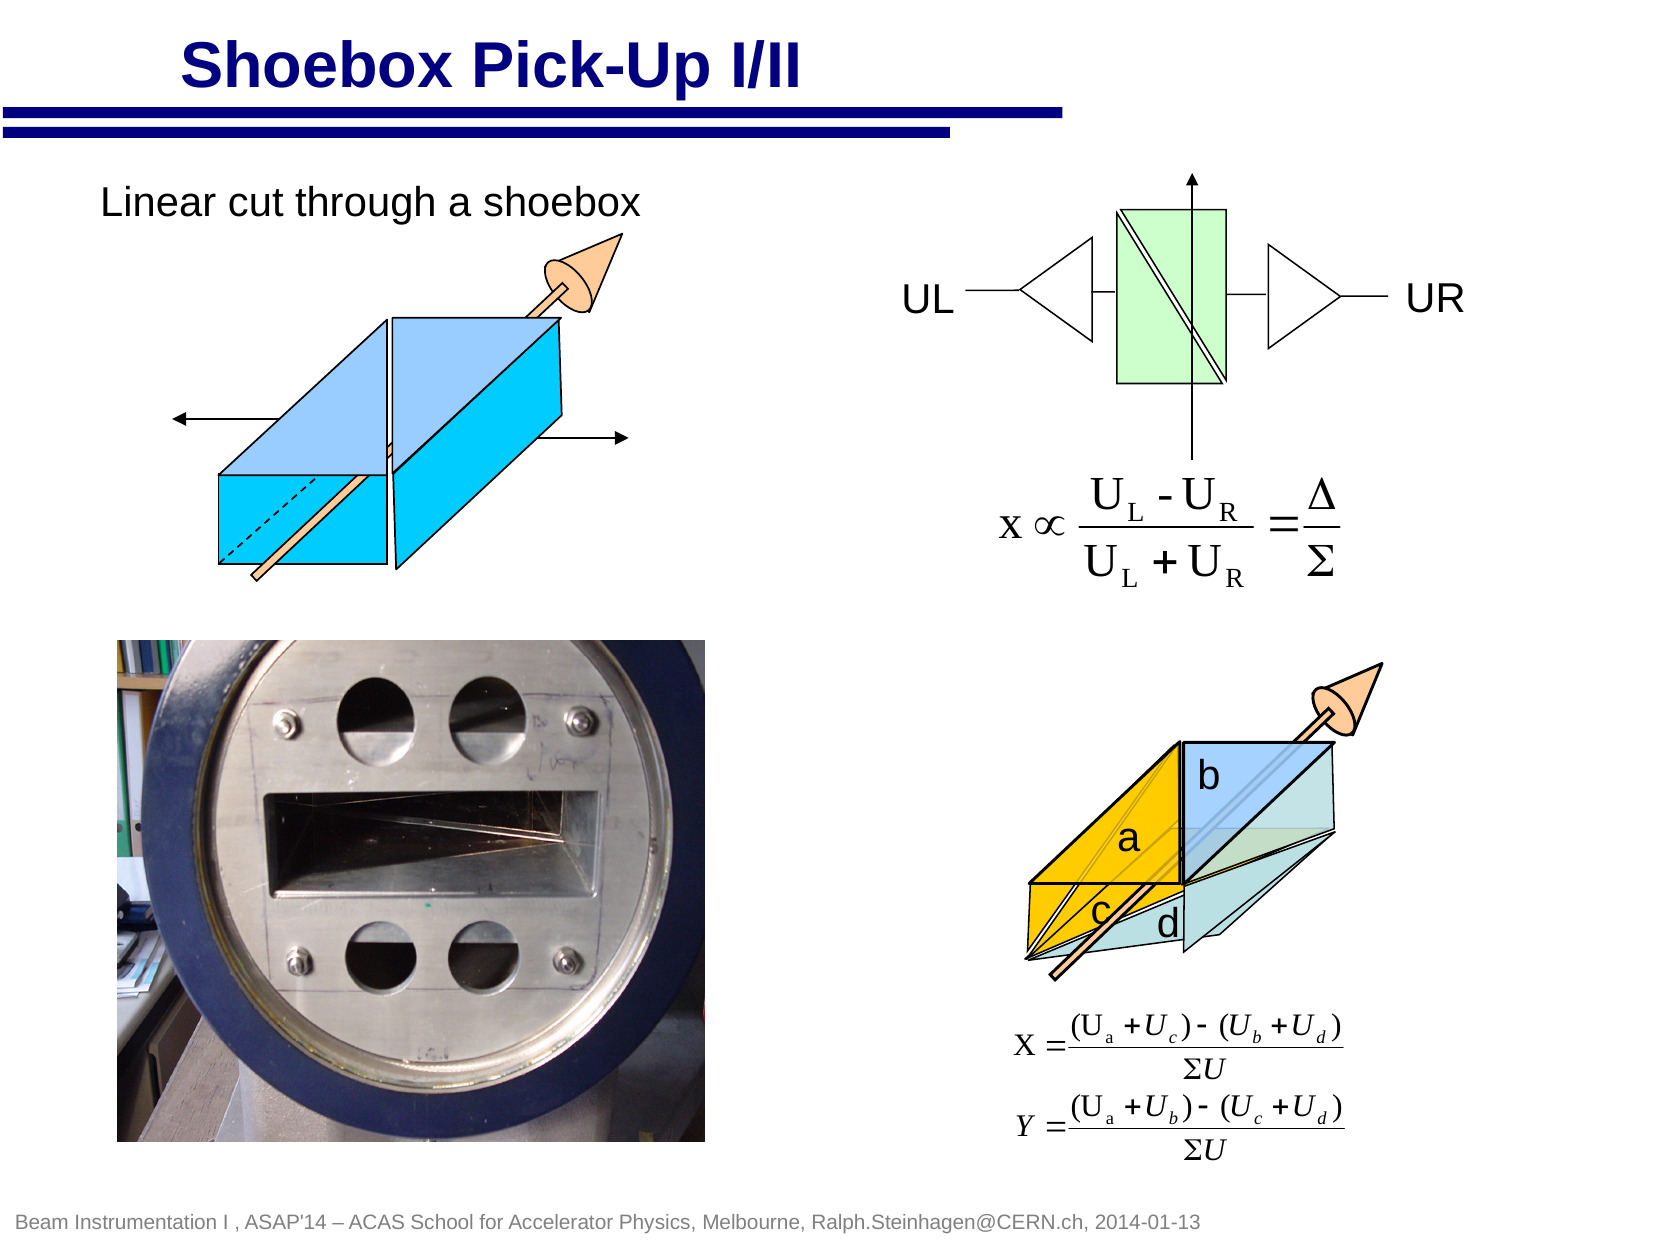

# Shoebox Pick-Up I/II
Linear cut through a shoebox
UR
UL
b
a
c
d